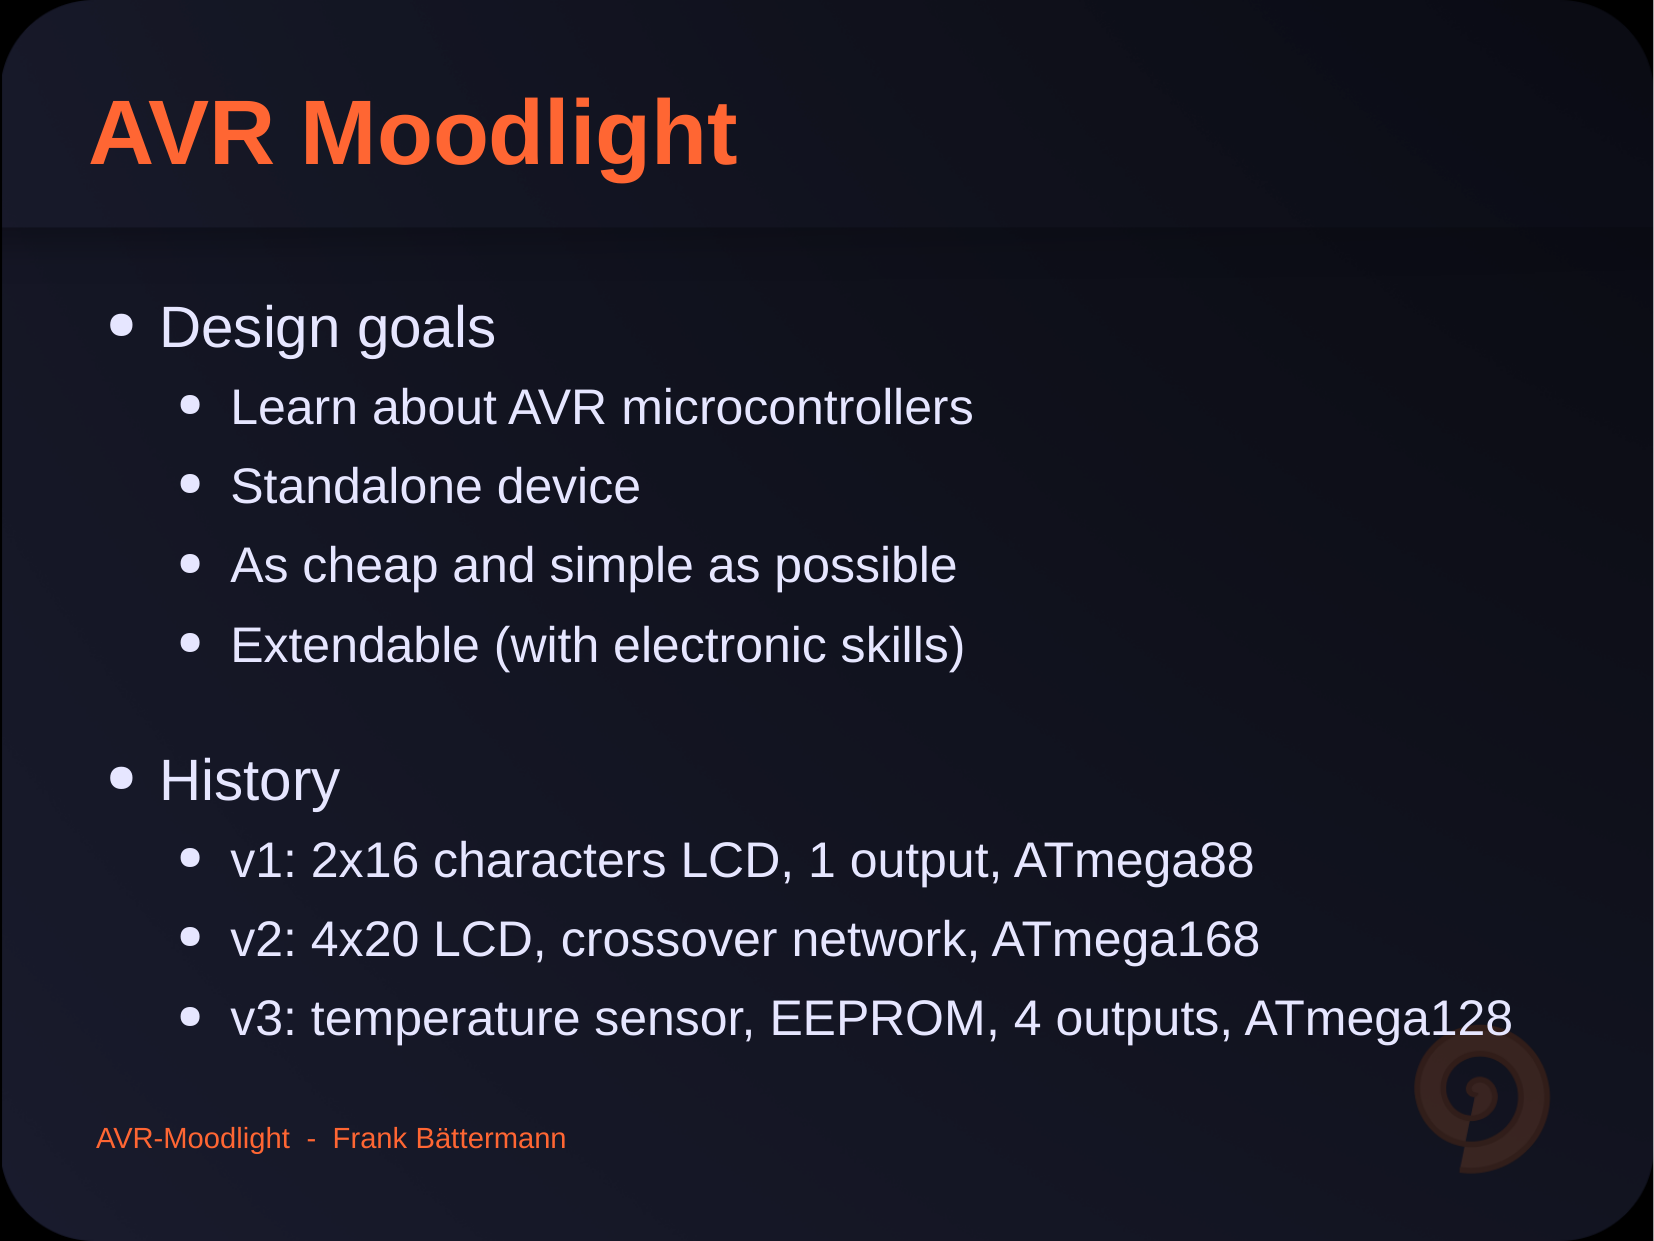

# AVR Moodlight
Design goals
Learn about AVR microcontrollers
Standalone device
As cheap and simple as possible
Extendable (with electronic skills)
History
v1: 2x16 characters LCD, 1 output, ATmega88
v2: 4x20 LCD, crossover network, ATmega168
v3: temperature sensor, EEPROM, 4 outputs, ATmega128
AVR-Moodlight - Frank Bättermann